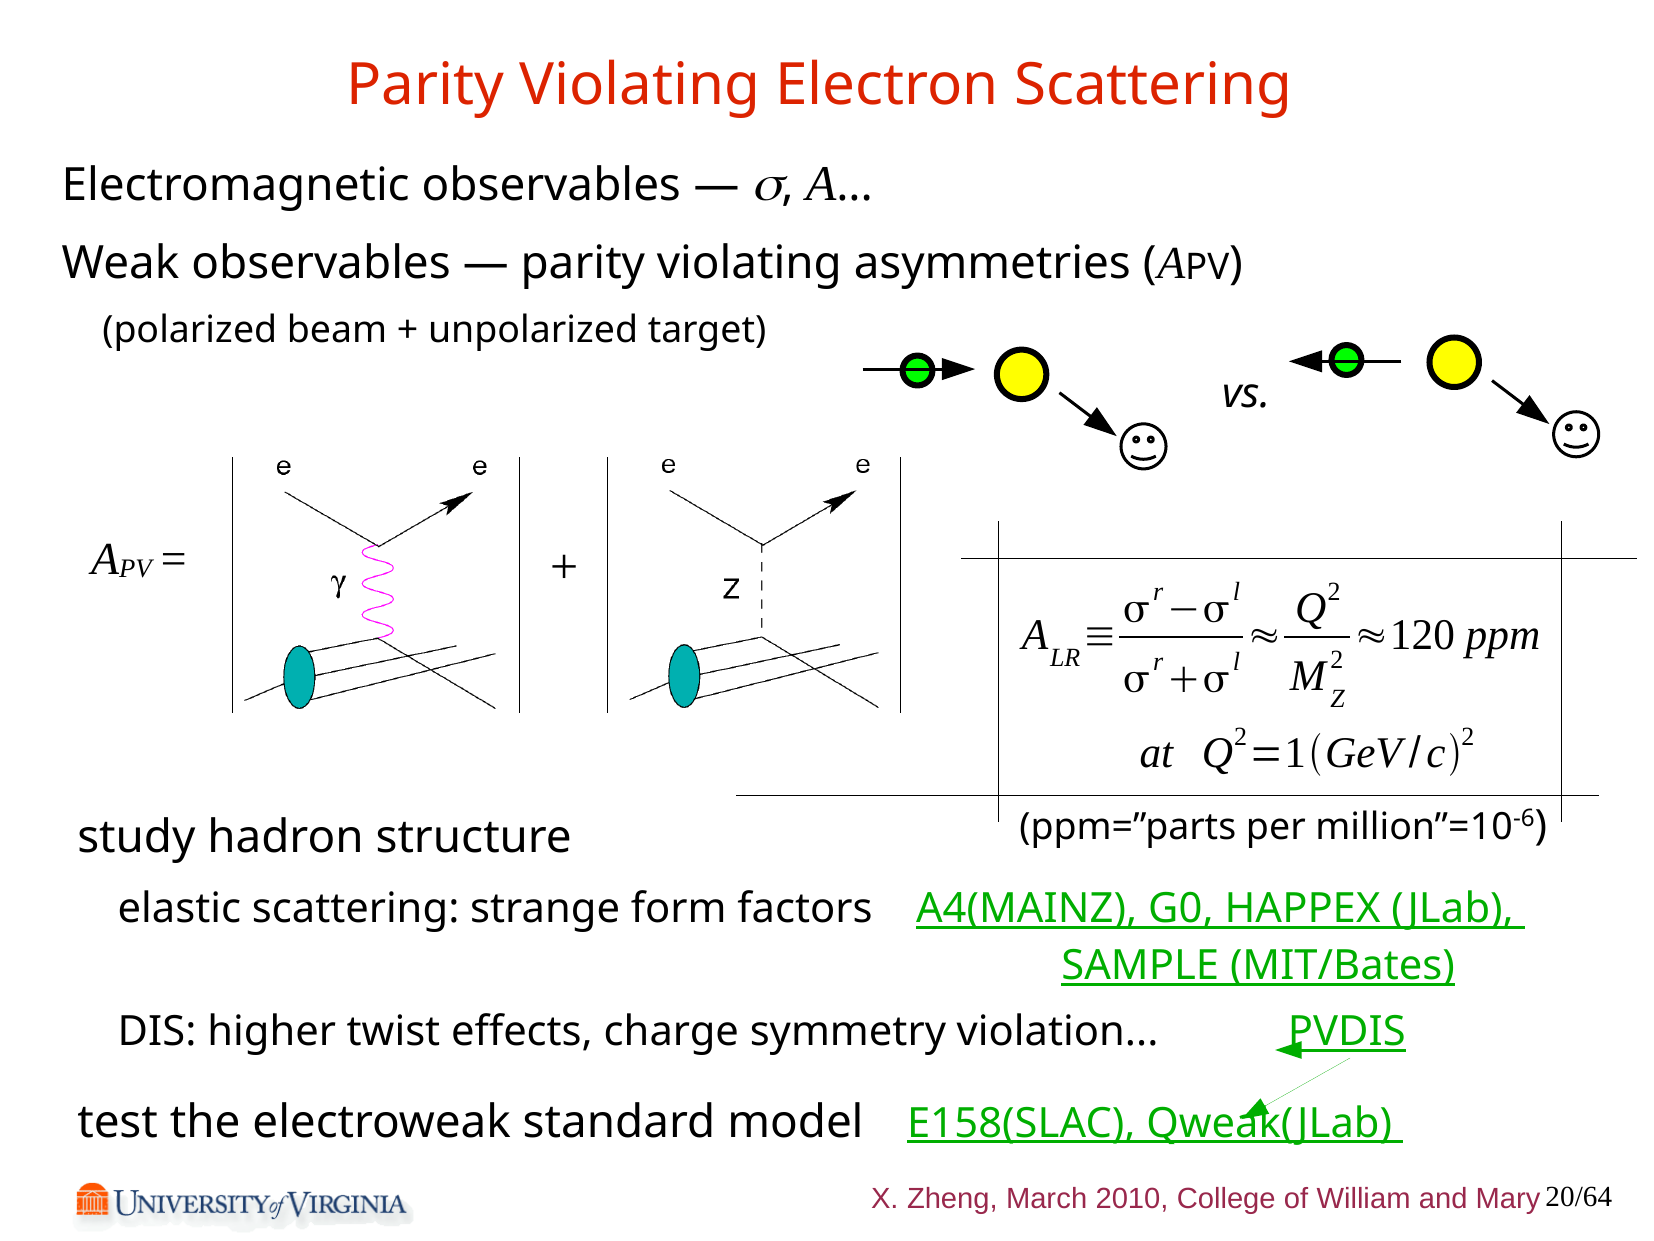

# Parity Violating Electron Scattering
Electromagnetic observables — s, A...
Weak observables — parity violating asymmetries (APV)
(polarized beam + unpolarized target)
vs.
APV =
+
(ppm=”parts per million”=10-6)
study hadron structure
elastic scattering: strange form factors A4(MAINZ), G0, HAPPEX (JLab), SAMPLE (MIT/Bates)
DIS: higher twist effects, charge symmetry violation... PVDIS
test the electroweak standard model E158(SLAC), Qweak(JLab)